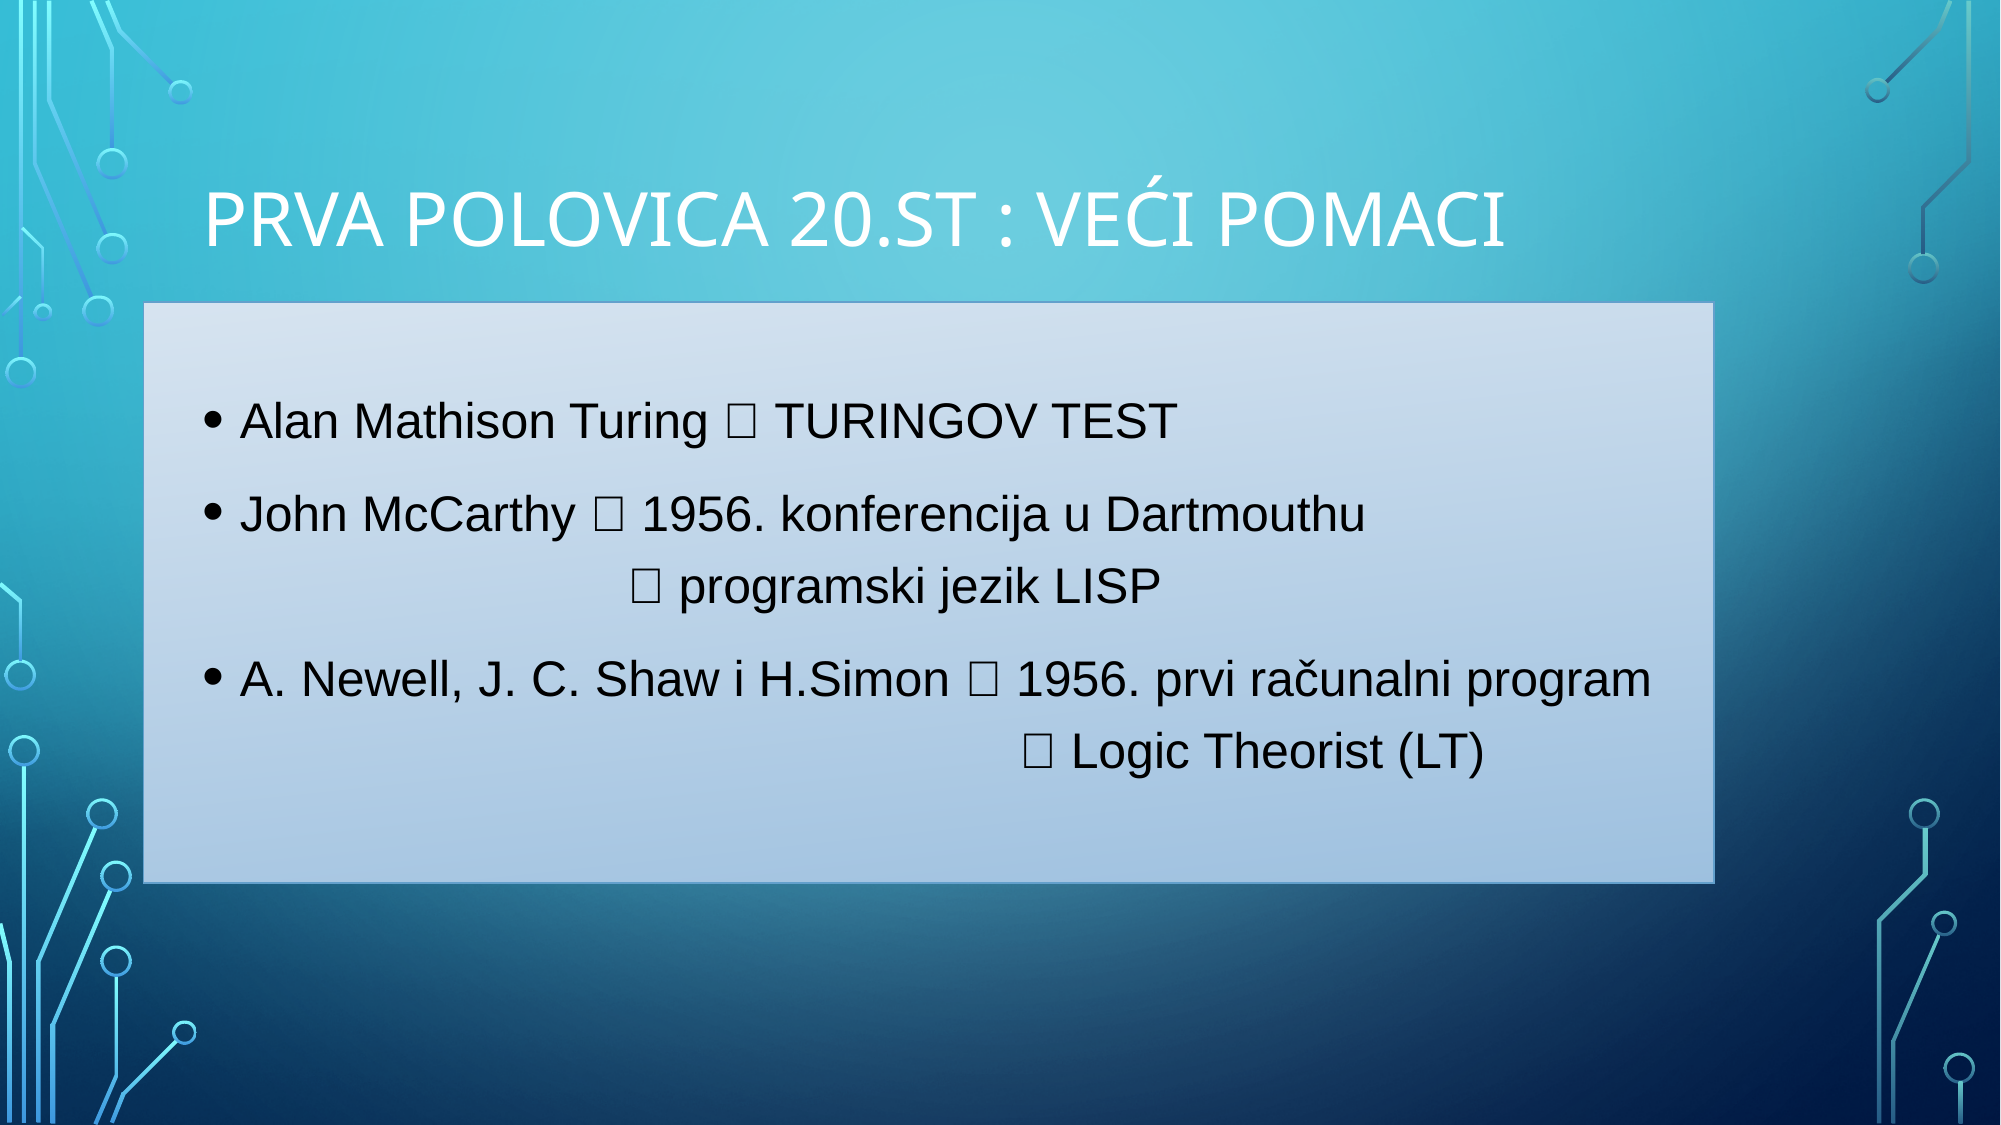

# PRVA POLOVICA 20.ST : VEĆi pomaci
Alan Mathison Turing  TURINGOV TEST
John McCarthy  1956. konferencija u Dartmouthu
  programski jezik LISP
A. Newell, J. C. Shaw i H.Simon  1956. prvi računalni program
  Logic Theorist (LT)